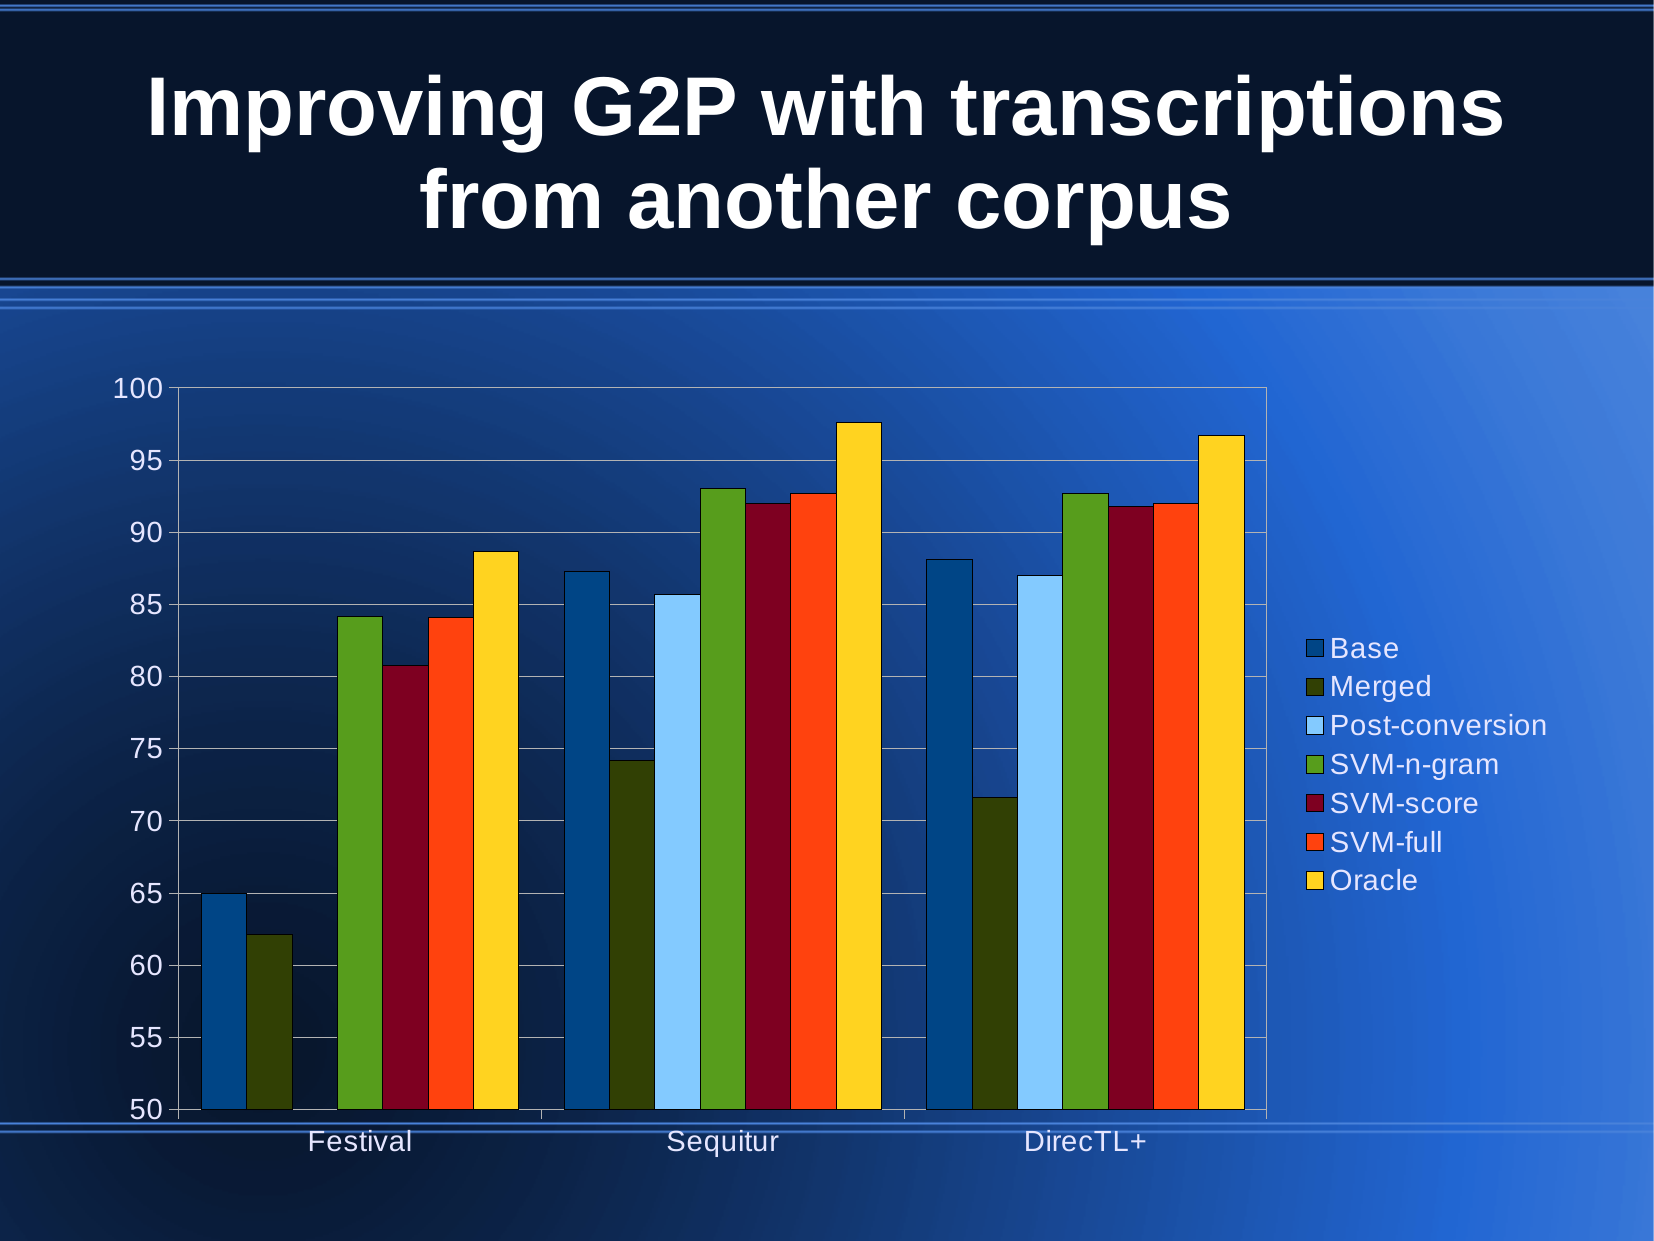

# Improving G2P with transcriptions from another corpus
### Chart
| Category | Base | Merged | Post-conversion | SVM-n-gram | SVM-score | SVM-full | Oracle |
|---|---|---|---|---|---|---|---|
| Festival | 65.0 | 62.1 | None | 84.2 | 80.8 | 84.1 | 88.7 |
| Sequitur | 87.3 | 74.2 | 85.7 | 93.0 | 92.0 | 92.7 | 97.6 |
| DirecTL+ | 88.1 | 71.6 | 87.0 | 92.7 | 91.8 | 92.0 | 96.7 |